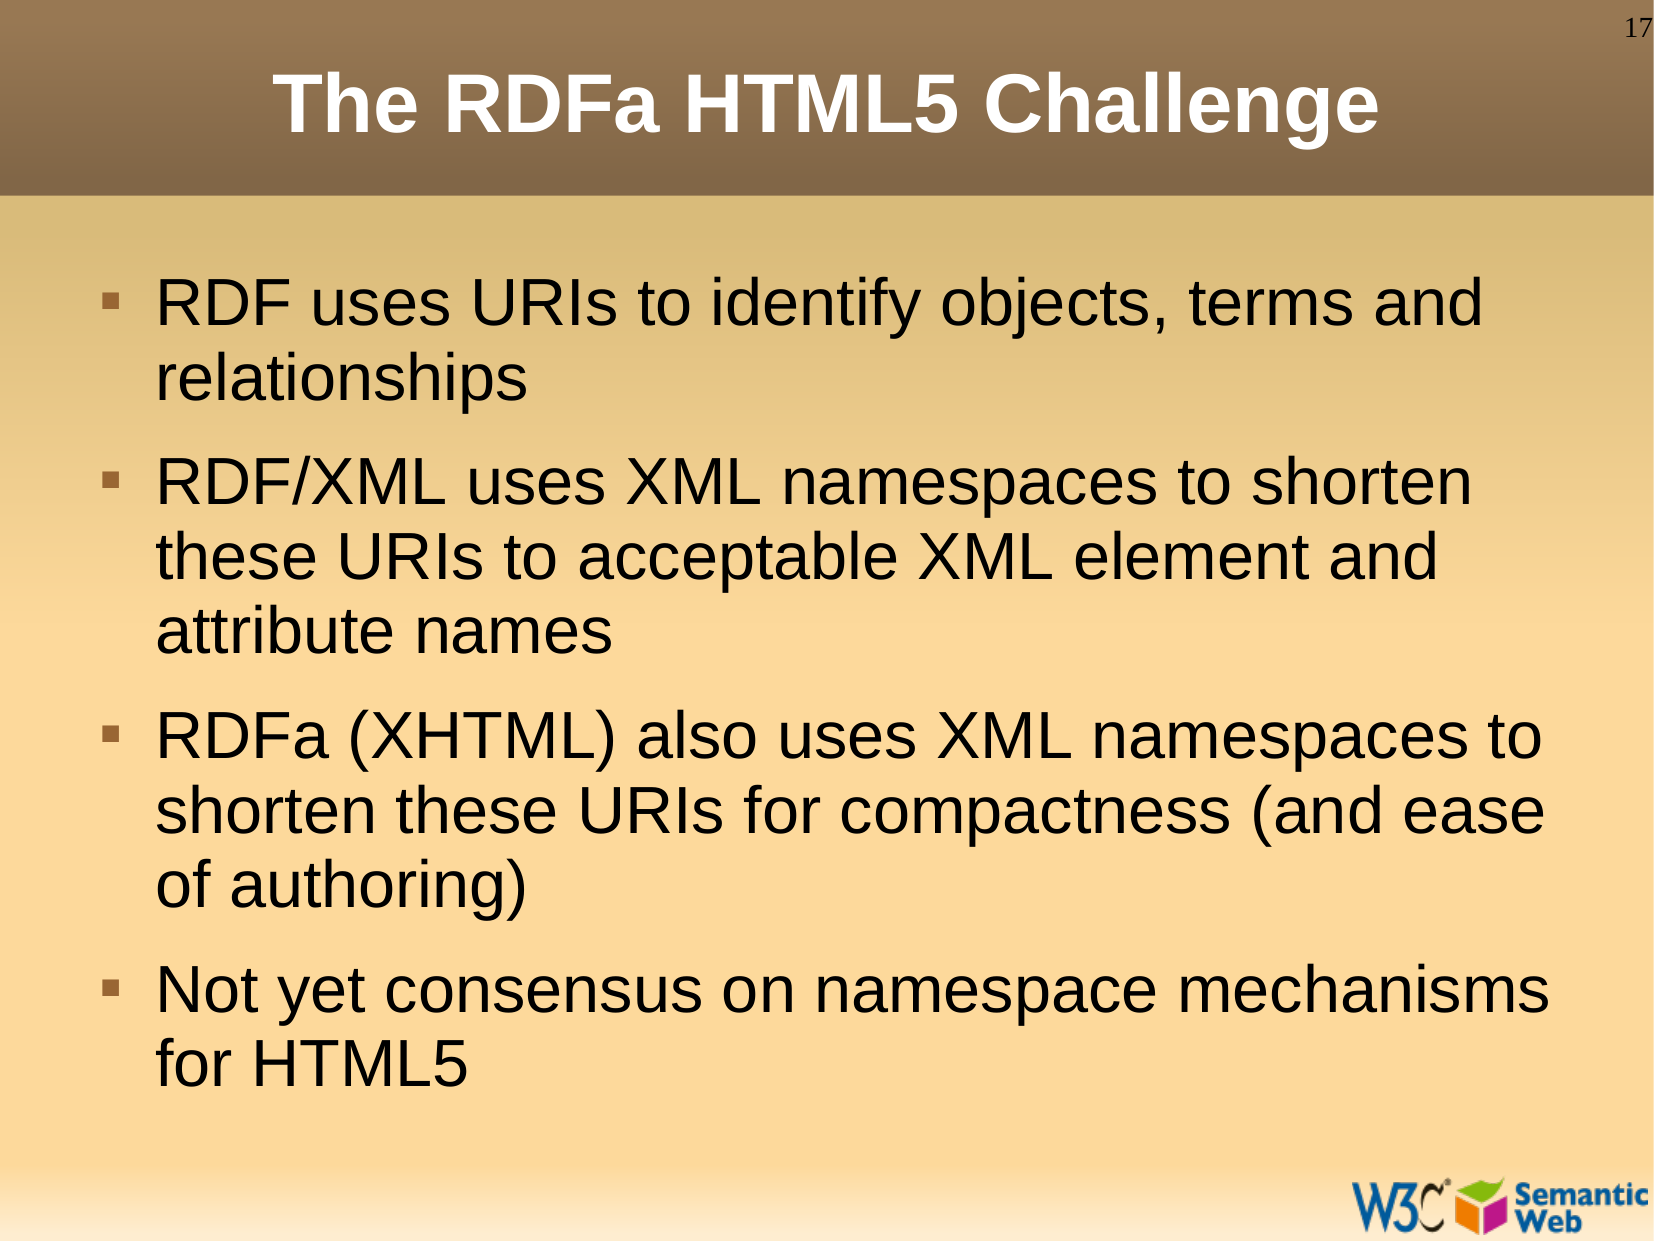

# The RDFa HTML5 Challenge
17
RDF uses URIs to identify objects, terms and relationships
RDF/XML uses XML namespaces to shorten these URIs to acceptable XML element and attribute names
RDFa (XHTML) also uses XML namespaces to shorten these URIs for compactness (and ease of authoring)
Not yet consensus on namespace mechanisms for HTML5